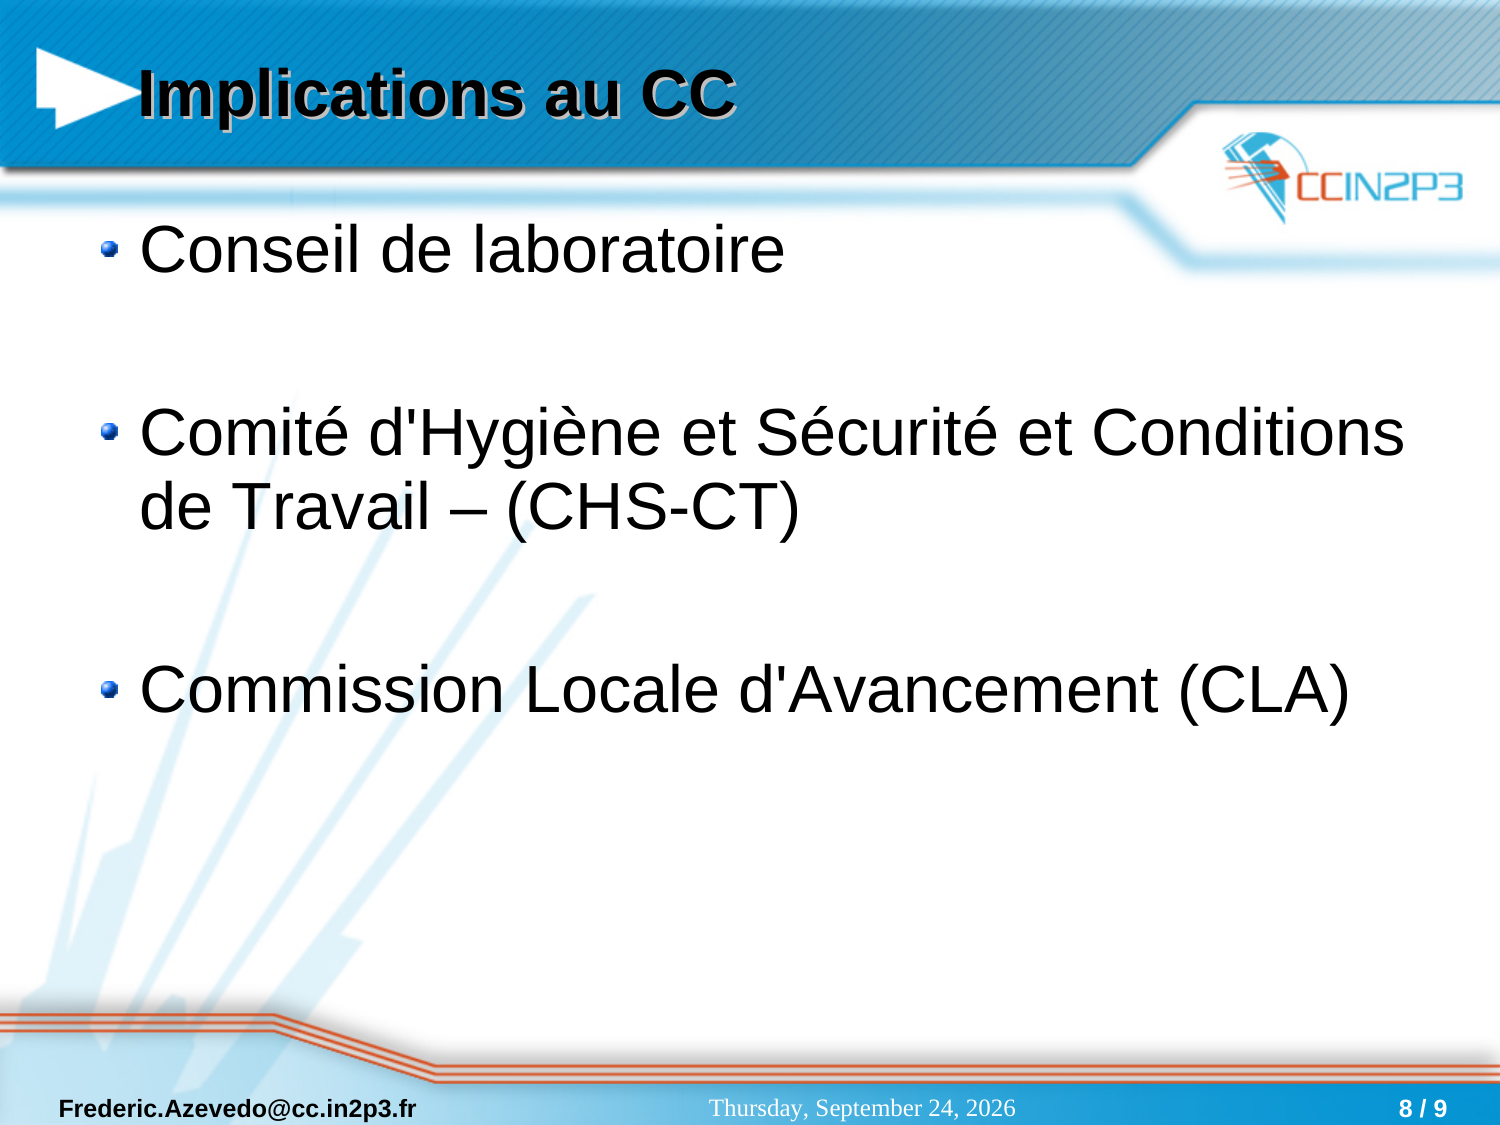

# Implications au CC
Conseil de laboratoire
Comité d'Hygiène et Sécurité et Conditions de Travail – (CHS-CT)
Commission Locale d'Avancement (CLA)
Frederic.Azevedo@cc.in2p3.fr
8